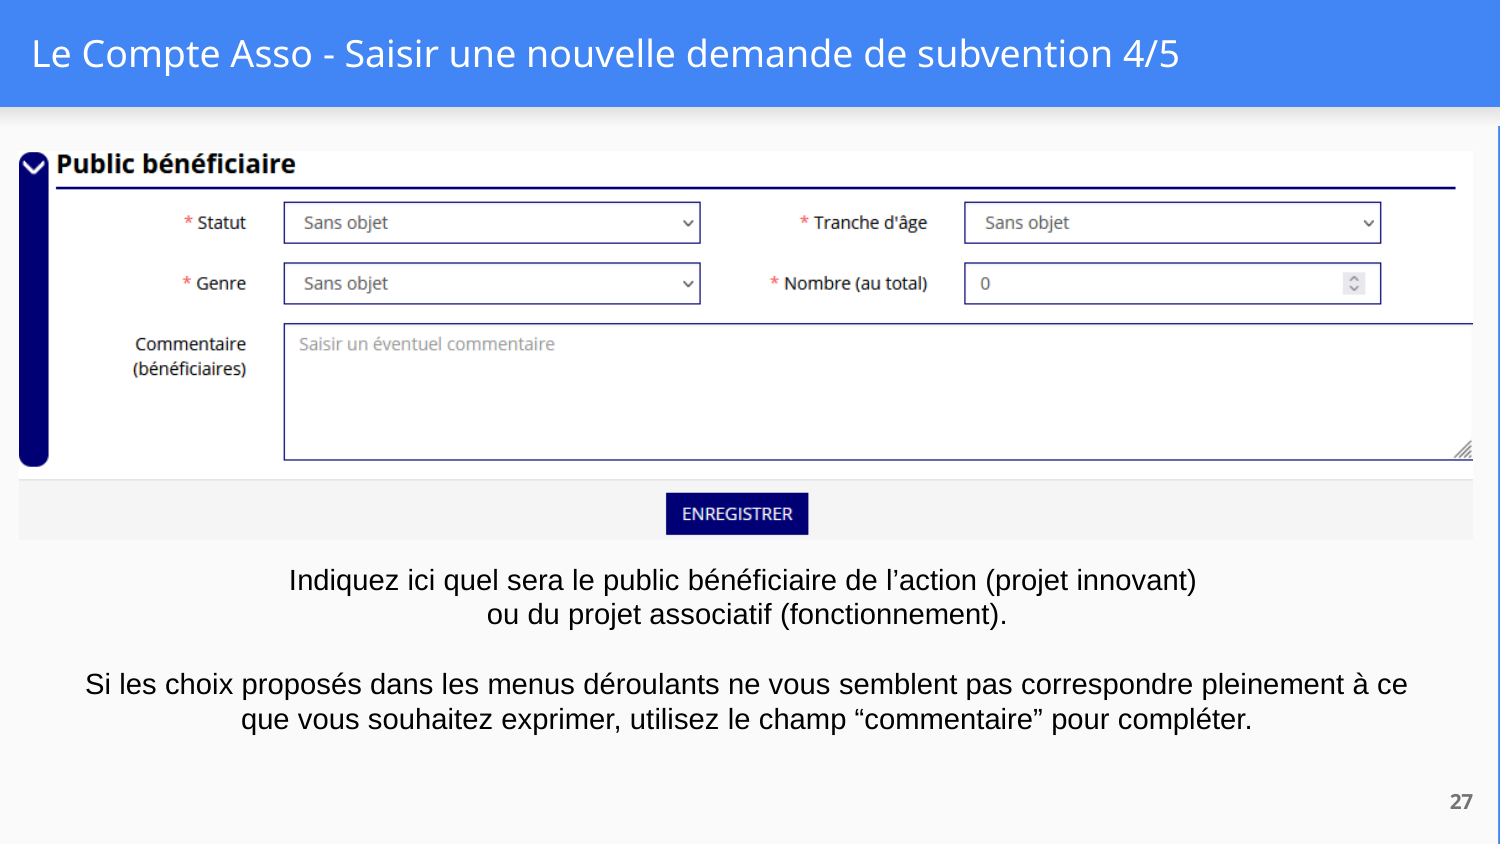

# Le Compte Asso - Saisir une nouvelle demande de subvention 4/5
Indiquez ici quel sera le public bénéficiaire de l’action (projet innovant)
ou du projet associatif (fonctionnement).
Si les choix proposés dans les menus déroulants ne vous semblent pas correspondre pleinement à ce que vous souhaitez exprimer, utilisez le champ “commentaire” pour compléter.